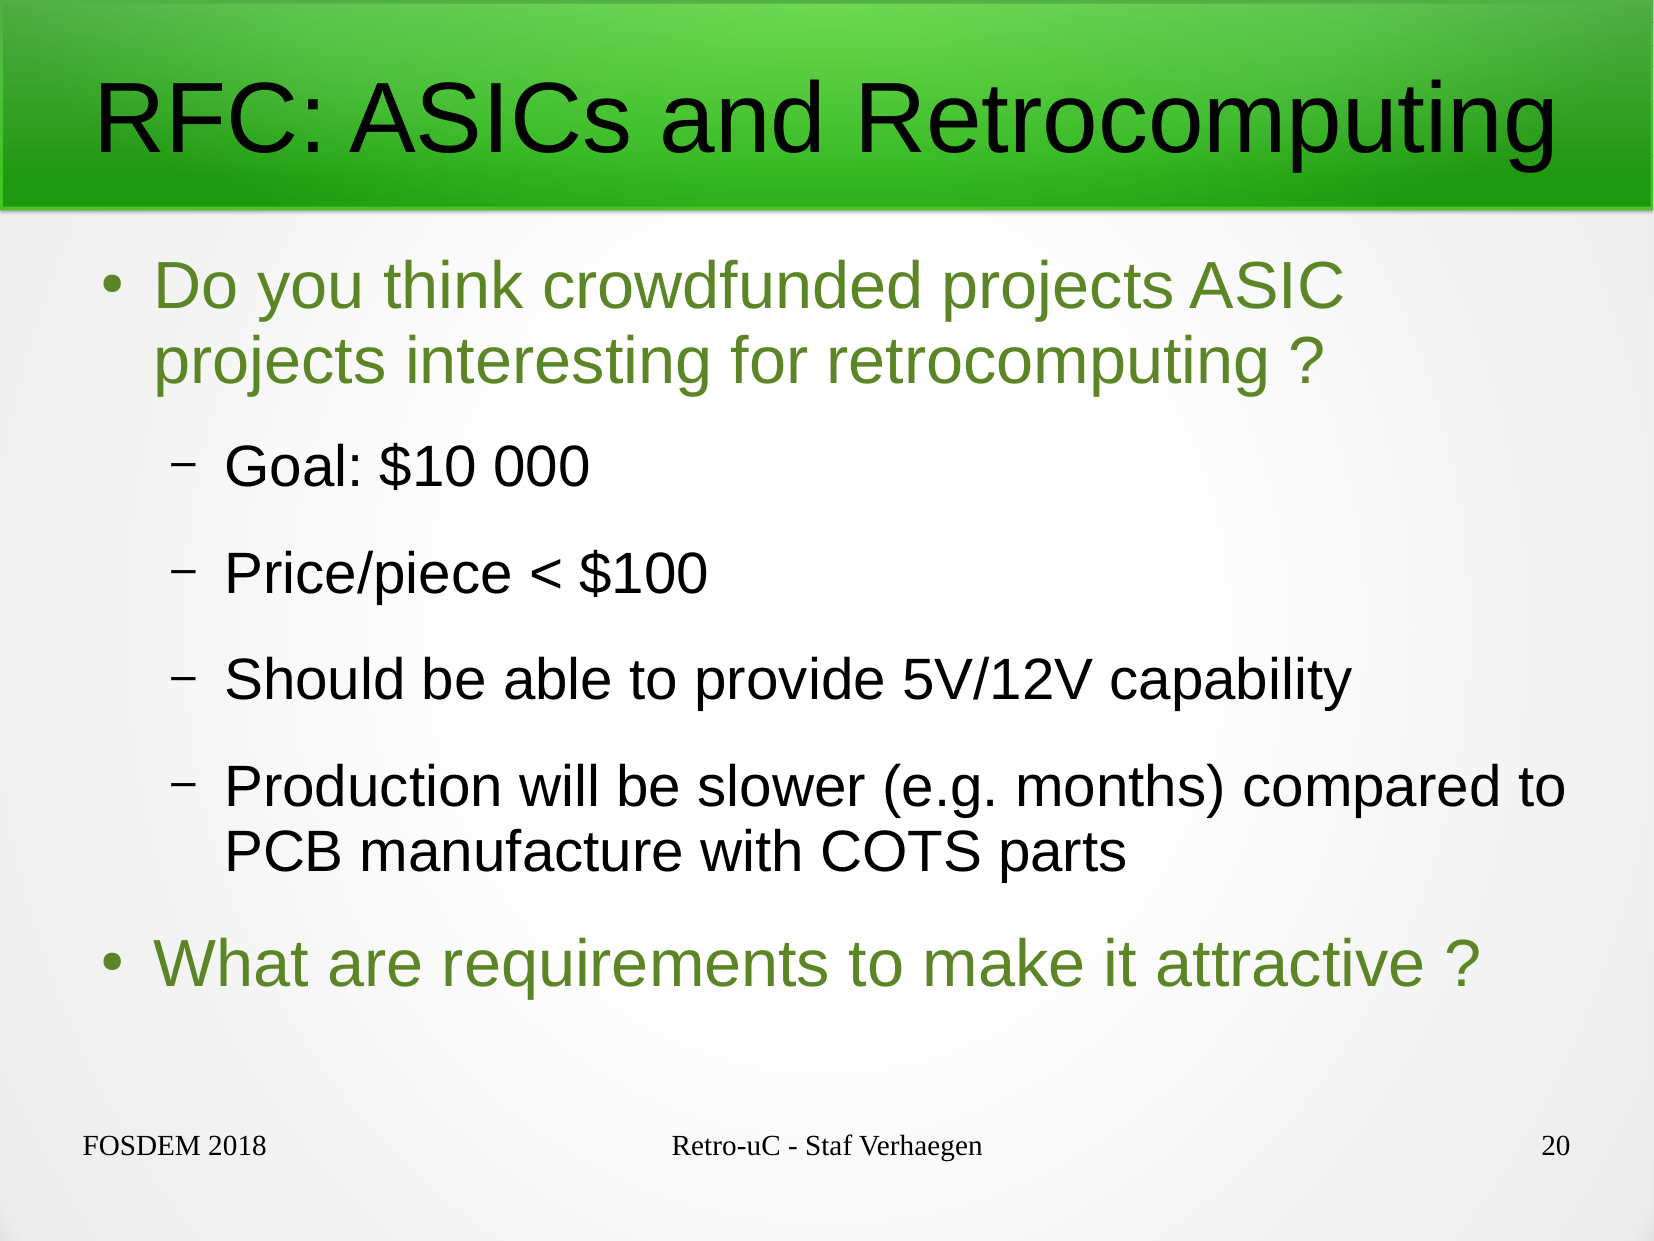

# RFC: ASICs and Retrocomputing
Do you think crowdfunded projects ASIC projects interesting for retrocomputing ?
Goal: $10 000
Price/piece < $100
Should be able to provide 5V/12V capability
Production will be slower (e.g. months) compared to PCB manufacture with COTS parts
What are requirements to make it attractive ?
FOSDEM 2018
Retro-uC - Staf Verhaegen
20